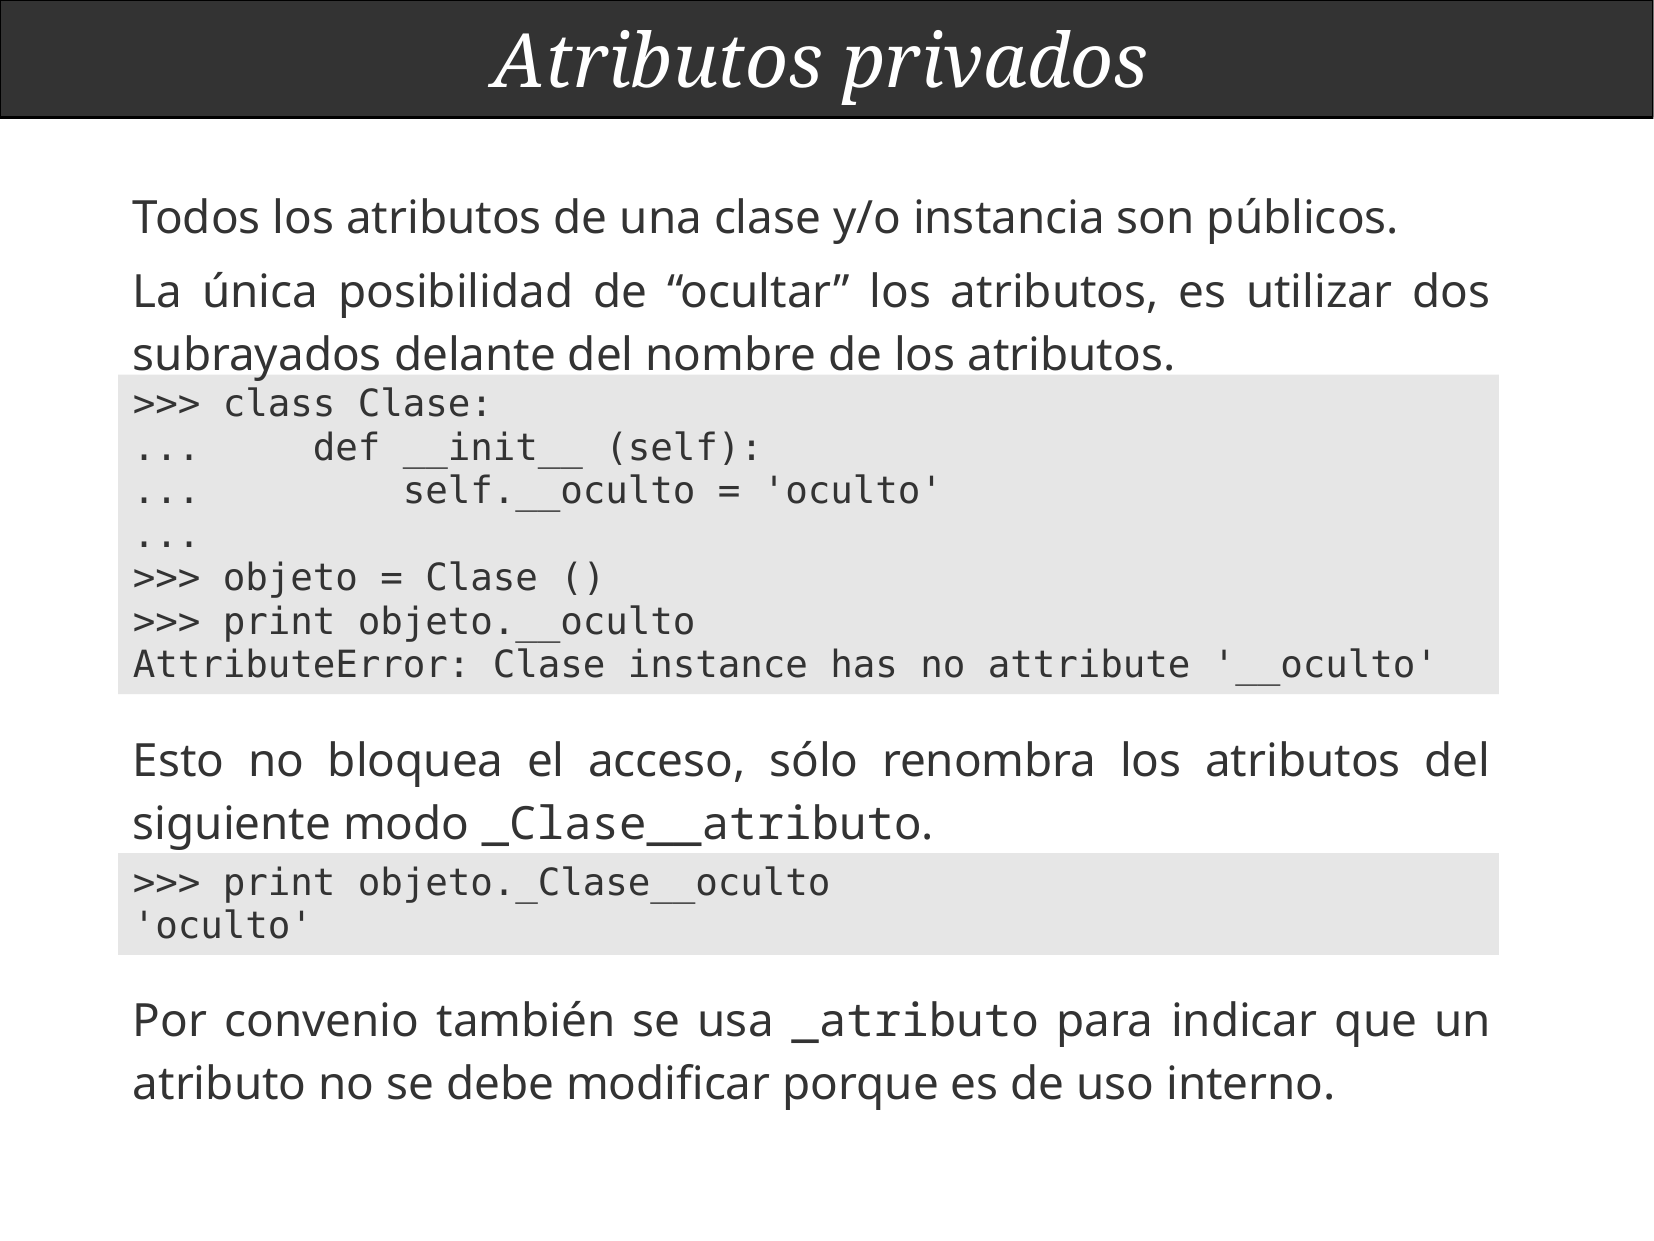

Atributos privados
Todos los atributos de una clase y/o instancia son públicos.
La única posibilidad de “ocultar” los atributos, es utilizar dos subrayados delante del nombre de los atributos.
>>> class Clase:
... def __init__ (self):
... self.__oculto = 'oculto'
...
>>> objeto = Clase ()
>>> print objeto.__oculto
AttributeError: Clase instance has no attribute '__oculto'
Esto no bloquea el acceso, sólo renombra los atributos del siguiente modo _Clase__atributo.
>>> print objeto._Clase__oculto
'oculto'
Por convenio también se usa _atributo para indicar que un atributo no se debe modificar porque es de uso interno.